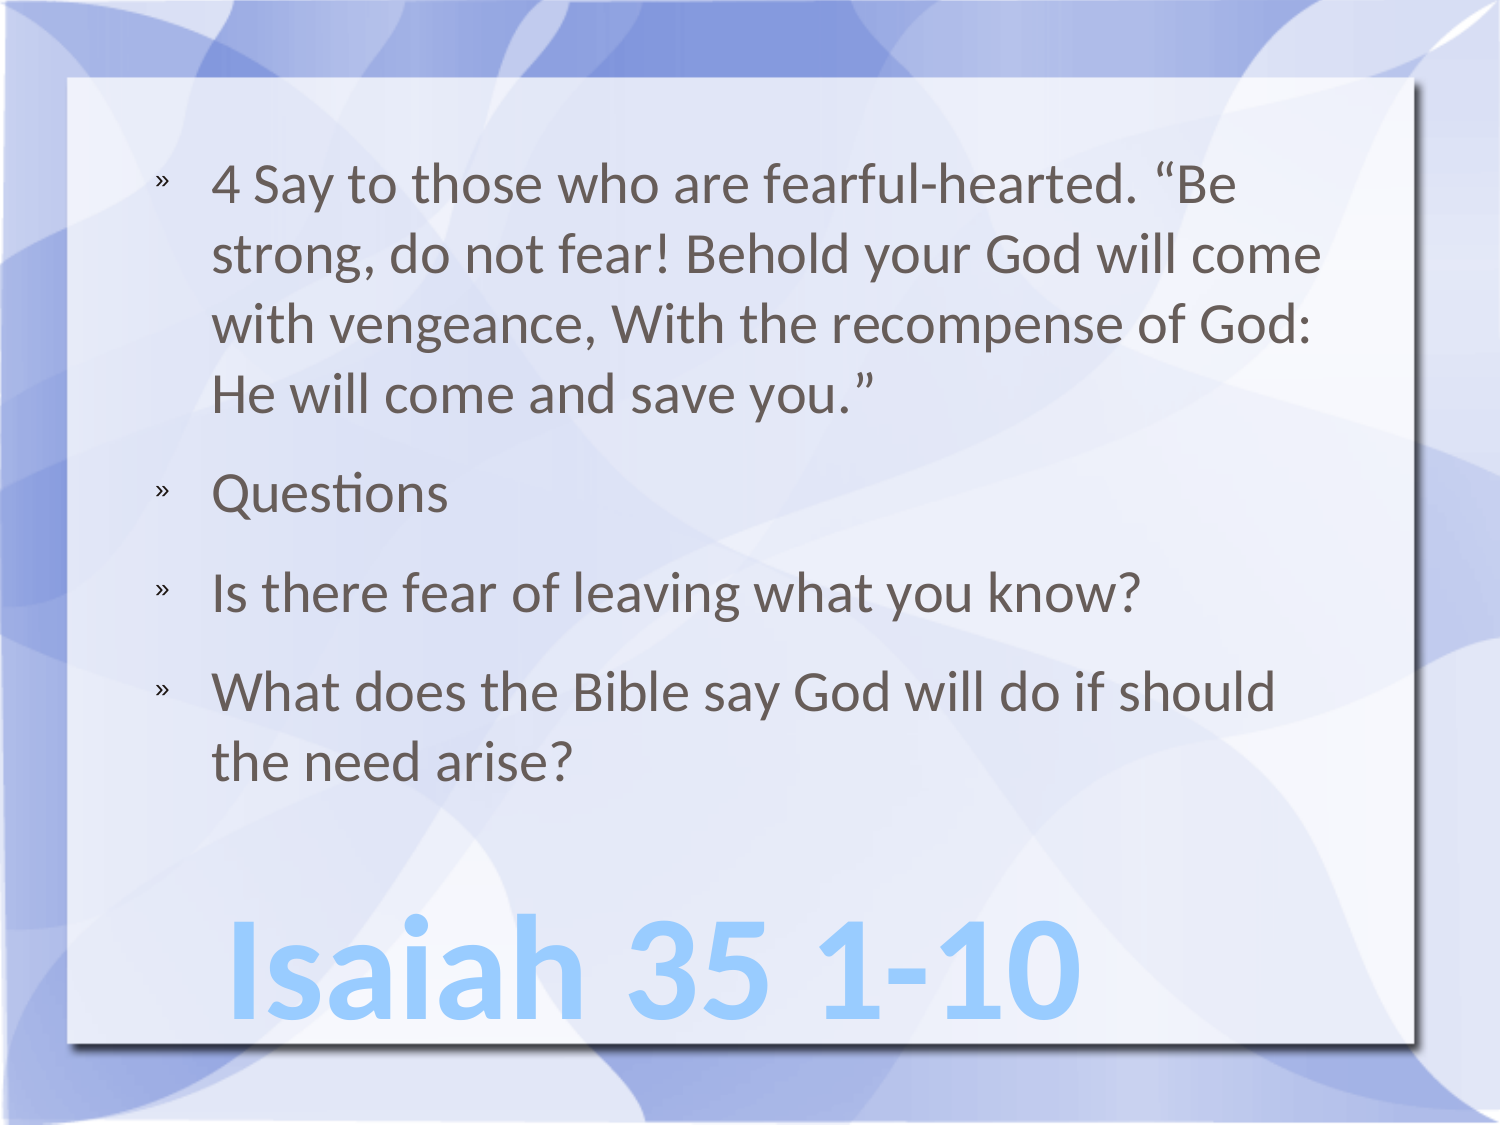

4 Say to those who are fearful-hearted. “Be strong, do not fear! Behold your God will come with vengeance, With the recompense of God: He will come and save you.”
Questions
Is there fear of leaving what you know?
What does the Bible say God will do if should the need arise?
# Isaiah 35 1-10